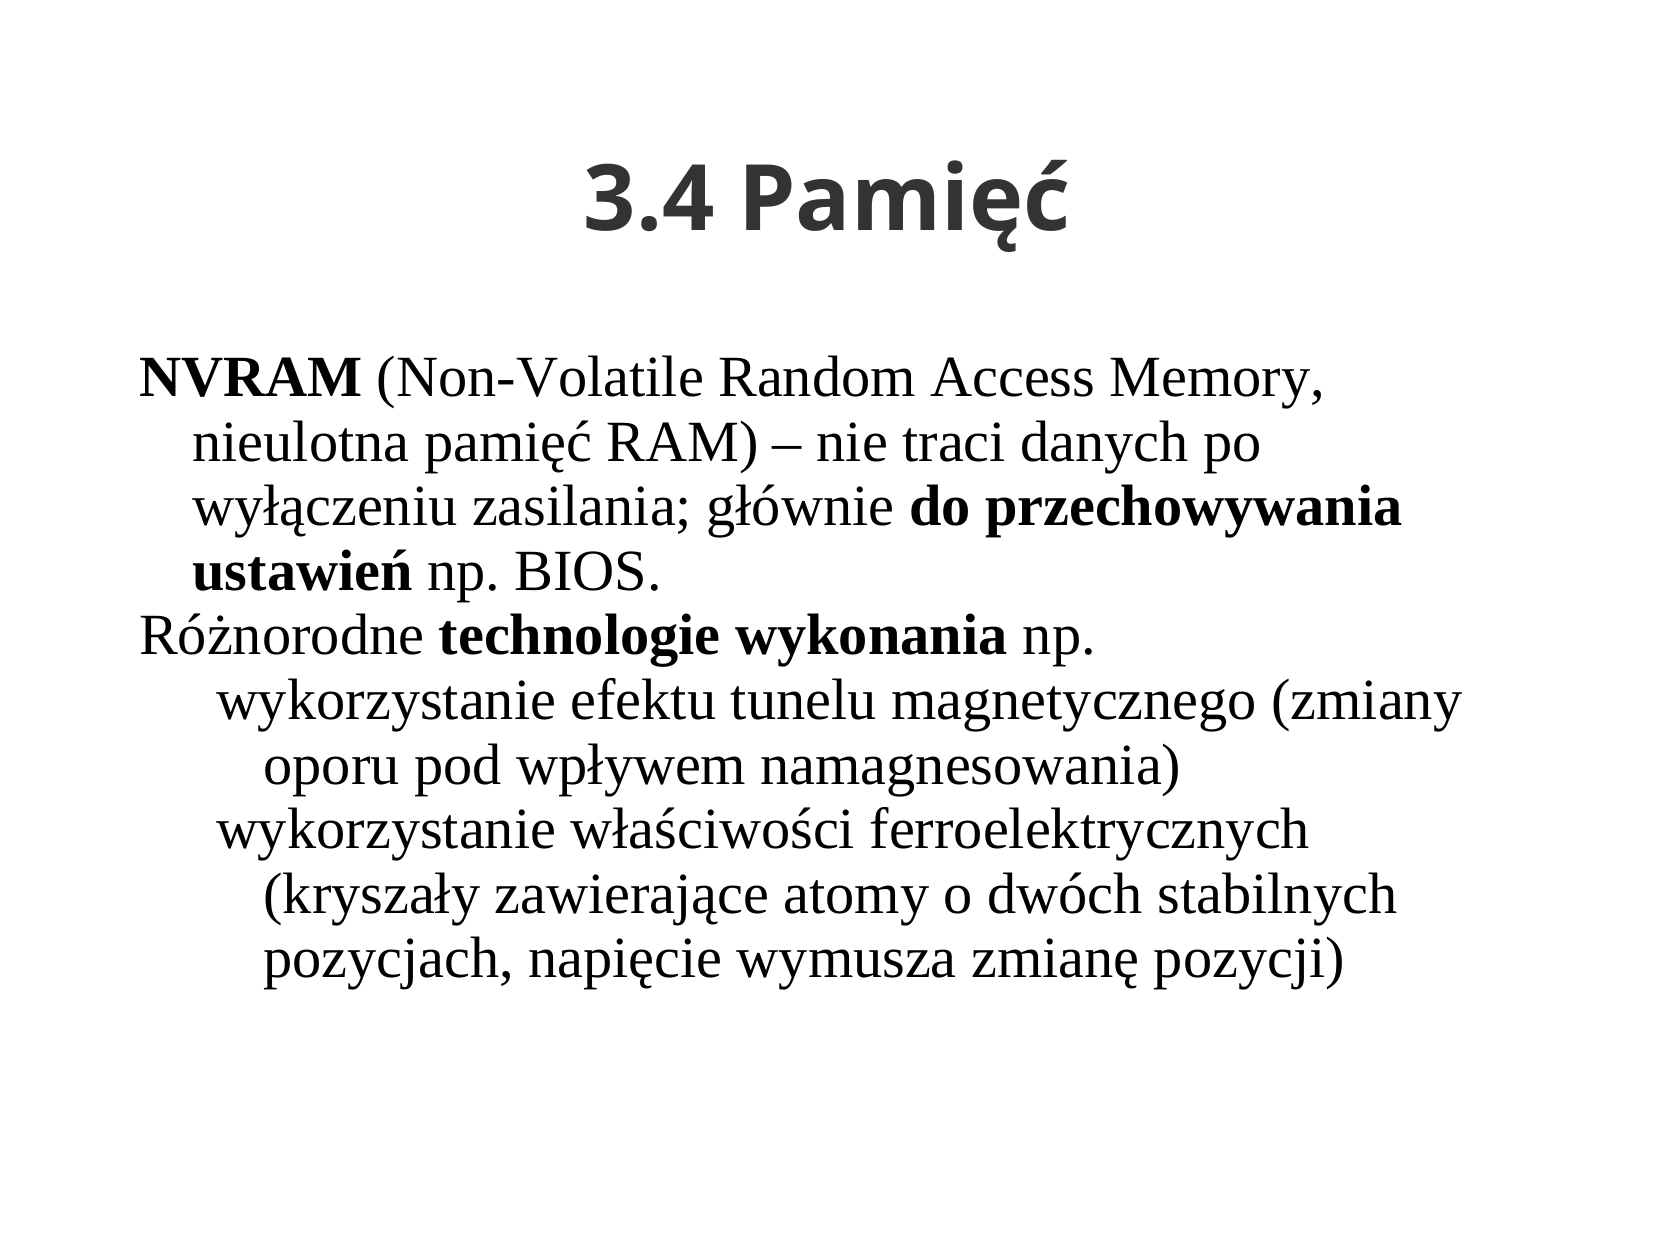

# 3.4 Pamięć
NVRAM (Non-Volatile Random Access Memory, nieulotna pamięć RAM) – nie traci danych po wyłączeniu zasilania; głównie do przechowywania ustawień np. BIOS.
Różnorodne technologie wykonania np.
wykorzystanie efektu tunelu magnetycznego (zmiany oporu pod wpływem namagnesowania)
wykorzystanie właściwości ferroelektrycznych (kryszały zawierające atomy o dwóch stabilnych pozycjach, napięcie wymusza zmianę pozycji)